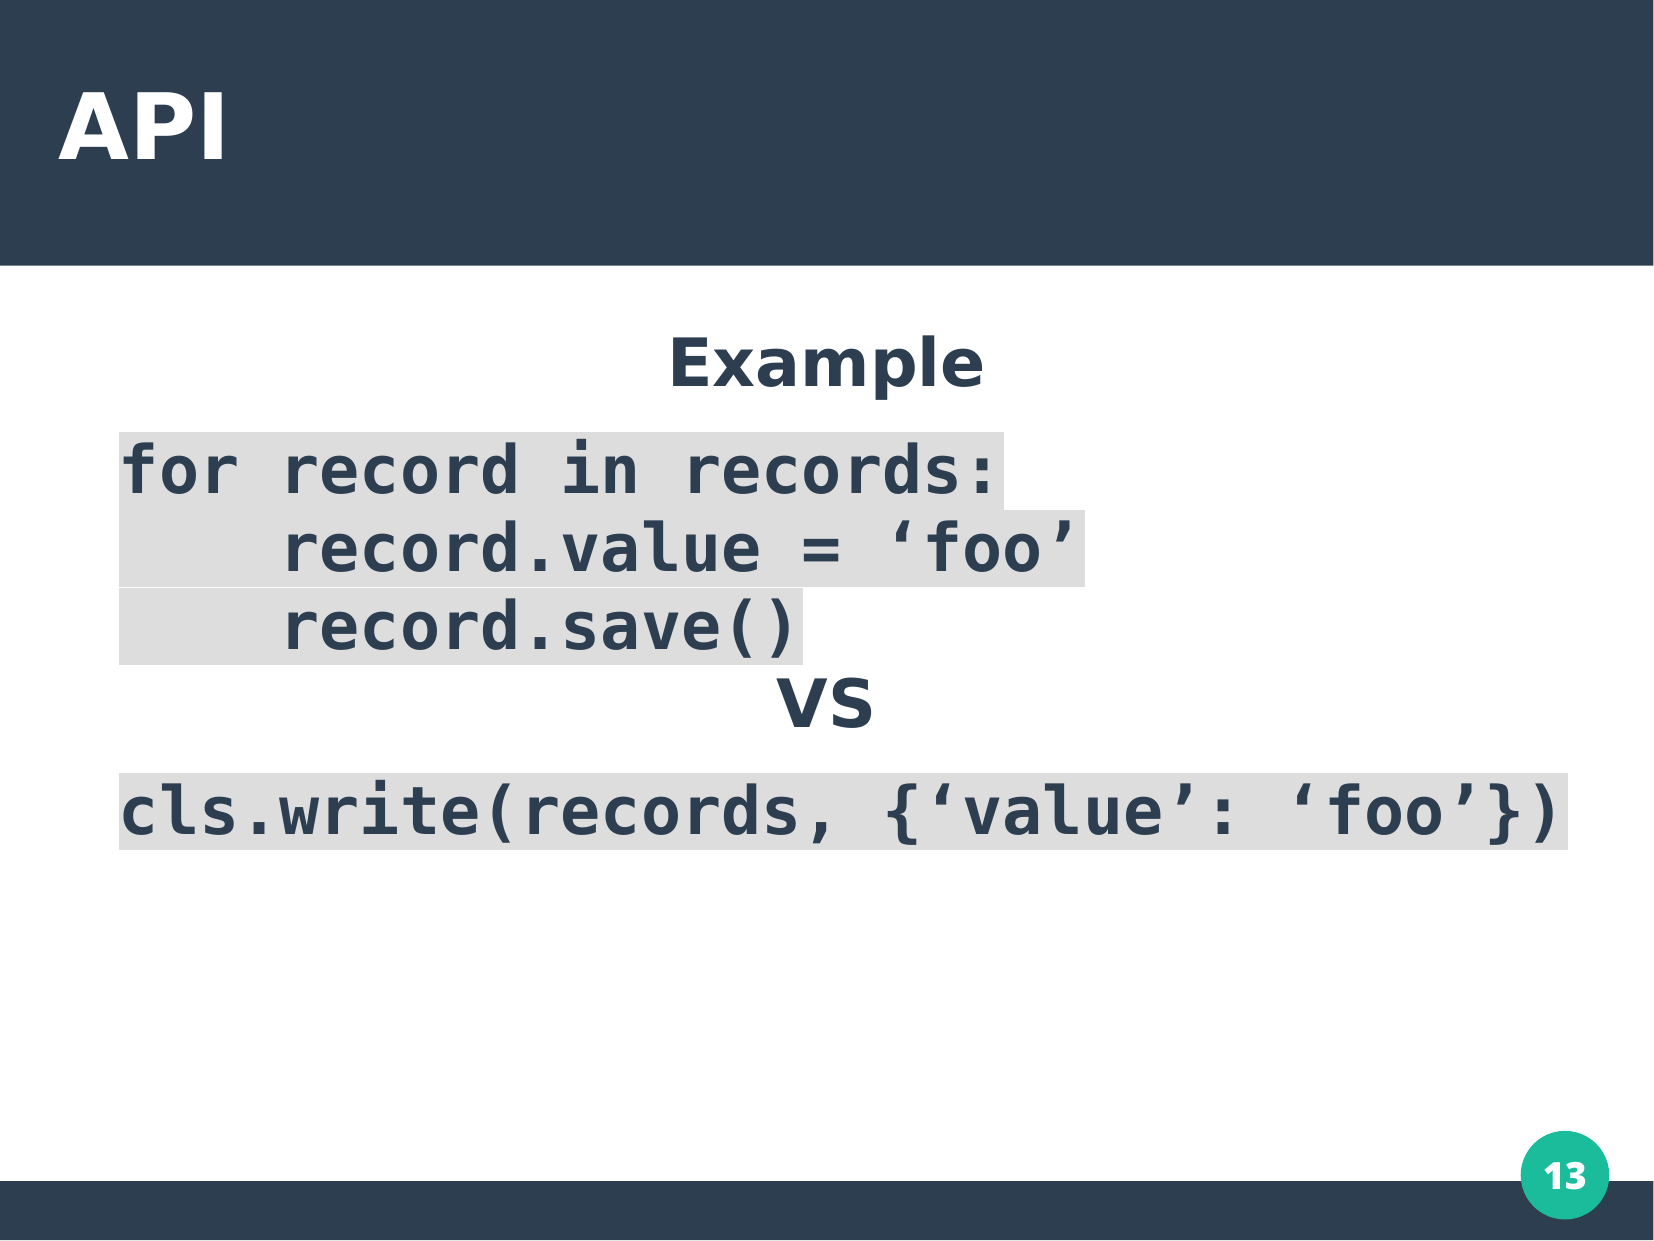

# API
Example
for record in records:
 record.value = ‘foo’
 record.save()
VS
cls.write(records, {‘value’: ‘foo’})
13